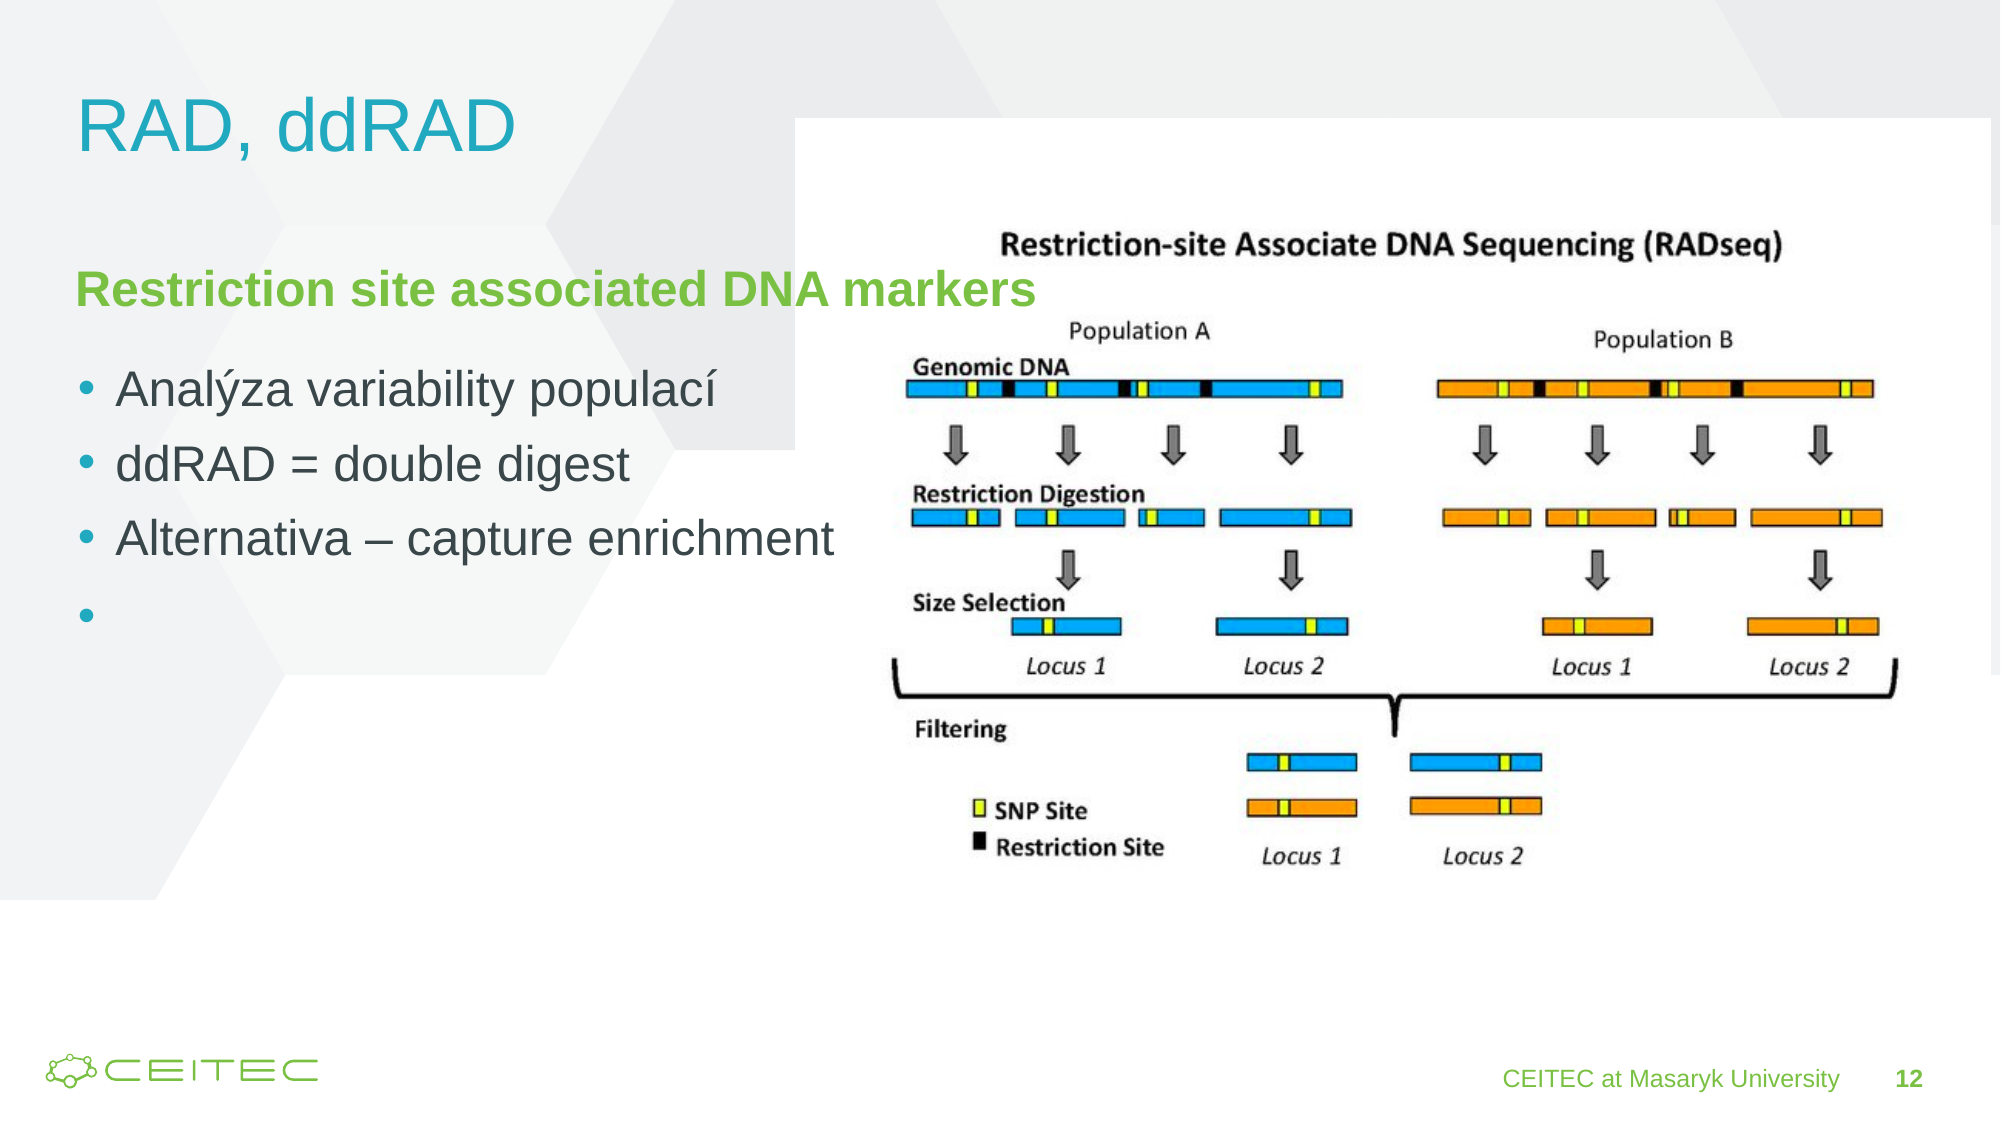

# RAD, ddRAD
Restriction site associated DNA markers
Analýza variability populací
ddRAD = double digest
Alternativa – capture enrichment
CEITEC at Masaryk University